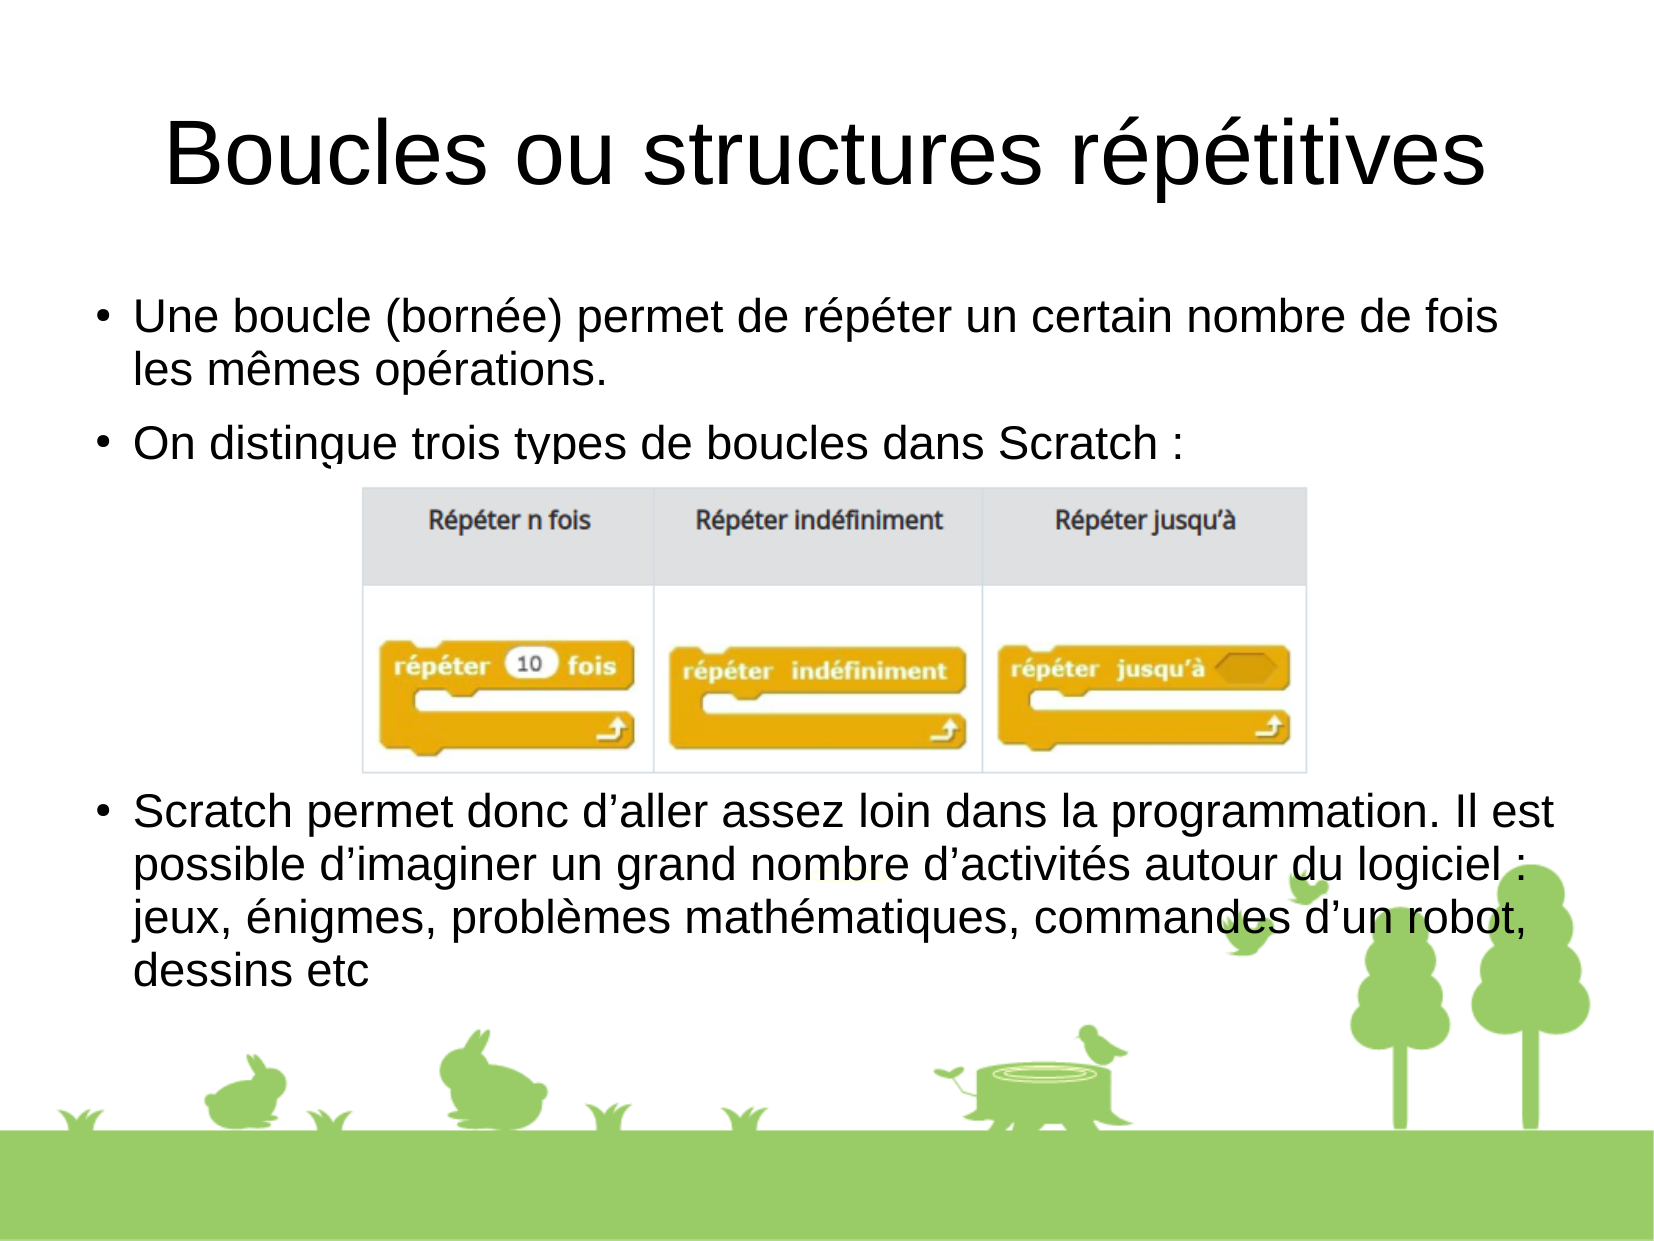

# Boucles ou structures répétitives
Une boucle (bornée) permet de répéter un certain nombre de fois les mêmes opérations.
On distingue trois types de boucles dans Scratch :
Scratch permet donc d’aller assez loin dans la programmation. Il est possible d’imaginer un grand nombre d’activités autour du logiciel : jeux, énigmes, problèmes mathématiques, commandes d’un robot, dessins etc